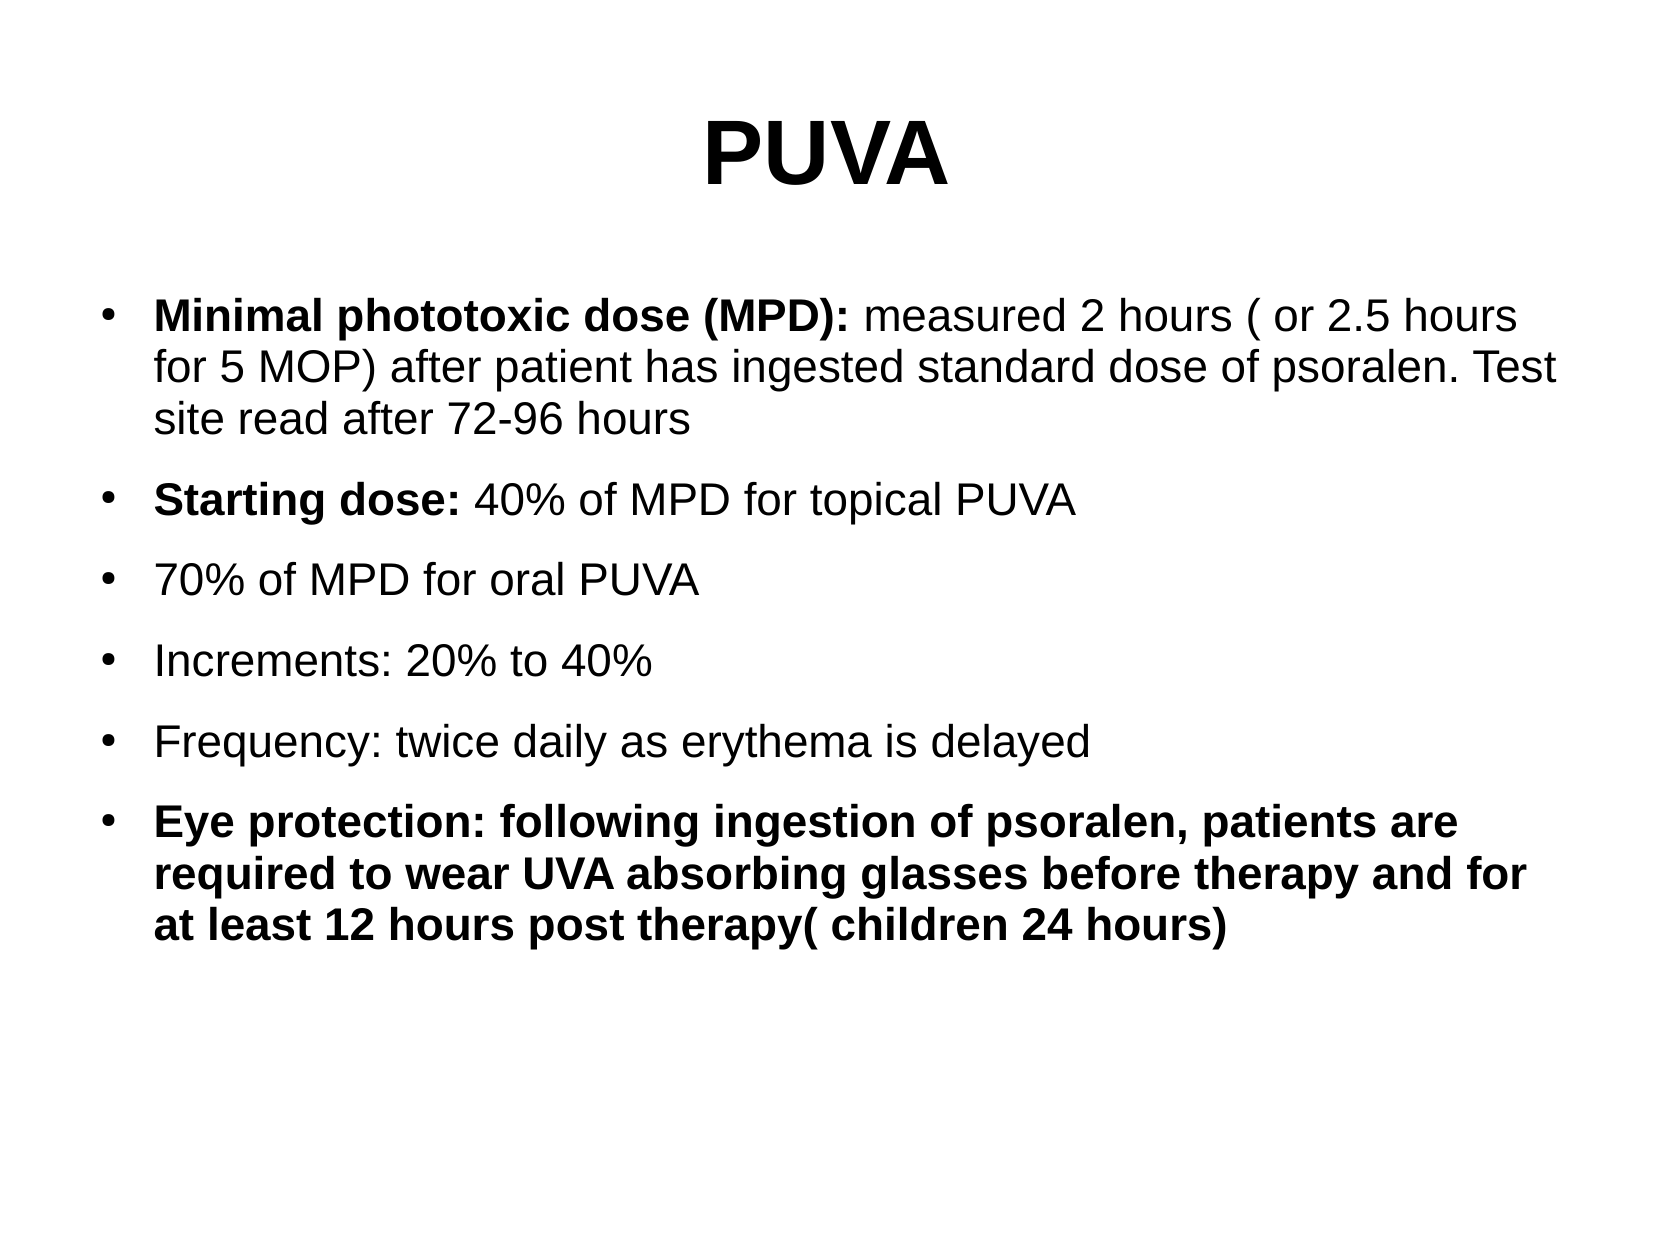

# PUVA
Minimal phototoxic dose (MPD): measured 2 hours ( or 2.5 hours for 5 MOP) after patient has ingested standard dose of psoralen. Test site read after 72-96 hours
Starting dose: 40% of MPD for topical PUVA
70% of MPD for oral PUVA
Increments: 20% to 40%
Frequency: twice daily as erythema is delayed
Eye protection: following ingestion of psoralen, patients are required to wear UVA absorbing glasses before therapy and for at least 12 hours post therapy( children 24 hours)